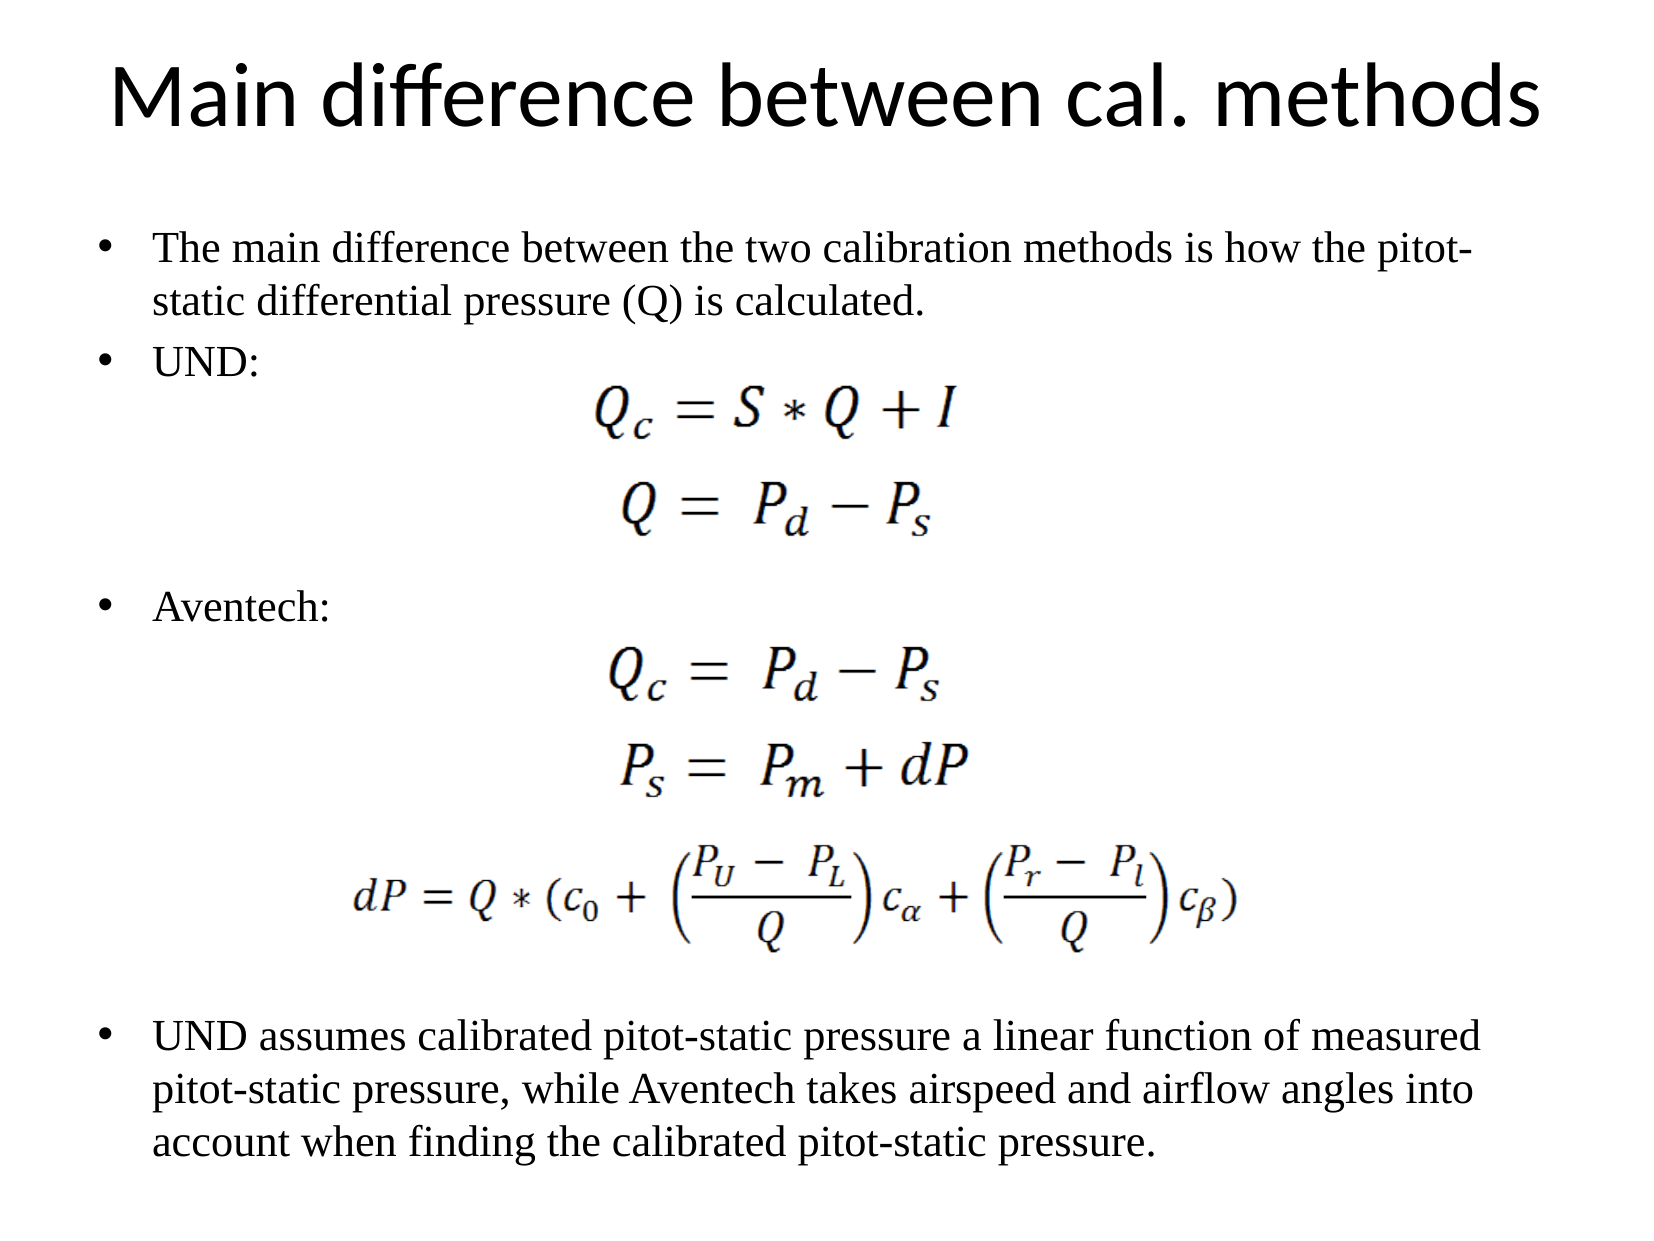

# Main difference between cal. methods
The main difference between the two calibration methods is how the pitot-static differential pressure (Q) is calculated.
UND:
Aventech:
UND assumes calibrated pitot-static pressure a linear function of measured pitot-static pressure, while Aventech takes airspeed and airflow angles into account when finding the calibrated pitot-static pressure.